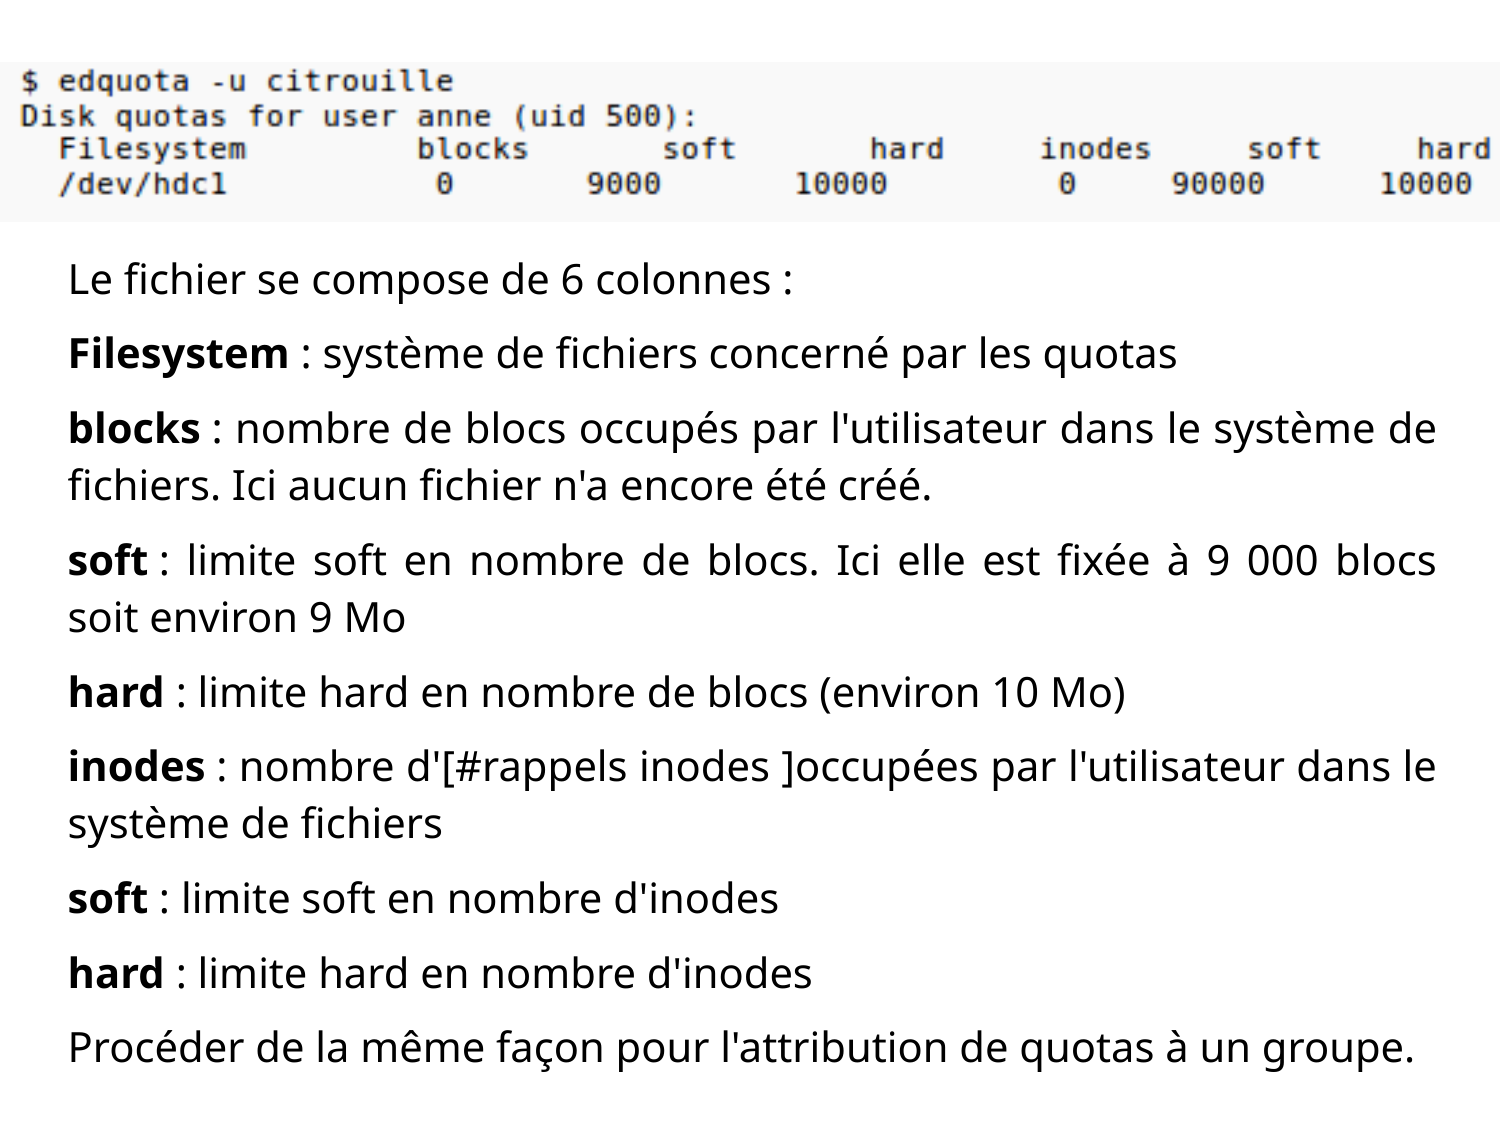

Le fichier se compose de 6 colonnes :
Filesystem : système de fichiers concerné par les quotas
blocks : nombre de blocs occupés par l'utilisateur dans le système de fichiers. Ici aucun fichier n'a encore été créé.
soft : limite soft en nombre de blocs. Ici elle est fixée à 9 000 blocs soit environ 9 Mo
hard : limite hard en nombre de blocs (environ 10 Mo)
inodes : nombre d'[#rappels inodes ]occupées par l'utilisateur dans le système de fichiers
soft : limite soft en nombre d'inodes
hard : limite hard en nombre d'inodes
Procéder de la même façon pour l'attribution de quotas à un groupe.
❗ Ne tentez pas d'éditer directement ces fichiers; ils ne sont pas en format texte!